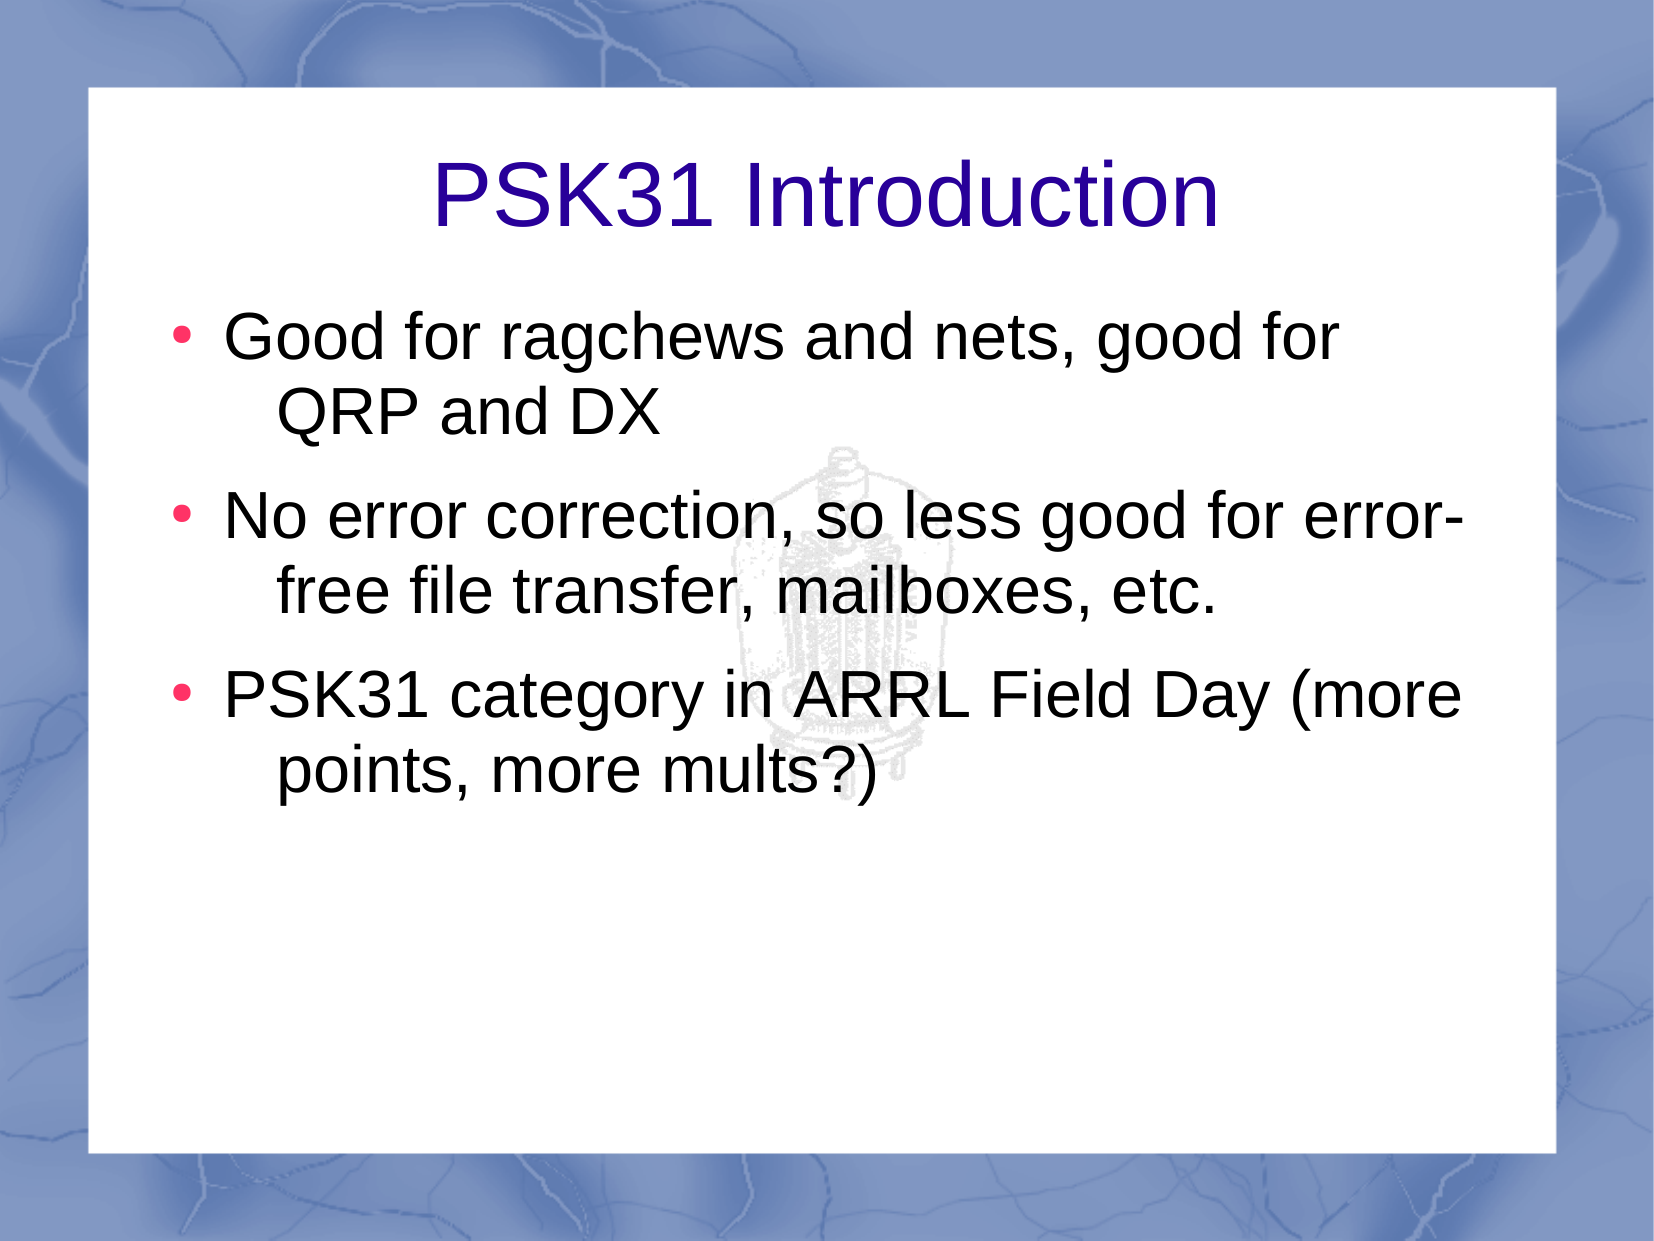

# PSK31 Introduction
Good for ragchews and nets, good for QRP and DX
No error correction, so less good for error-free file transfer, mailboxes, etc.
PSK31 category in ARRL Field Day (more points, more mults?)